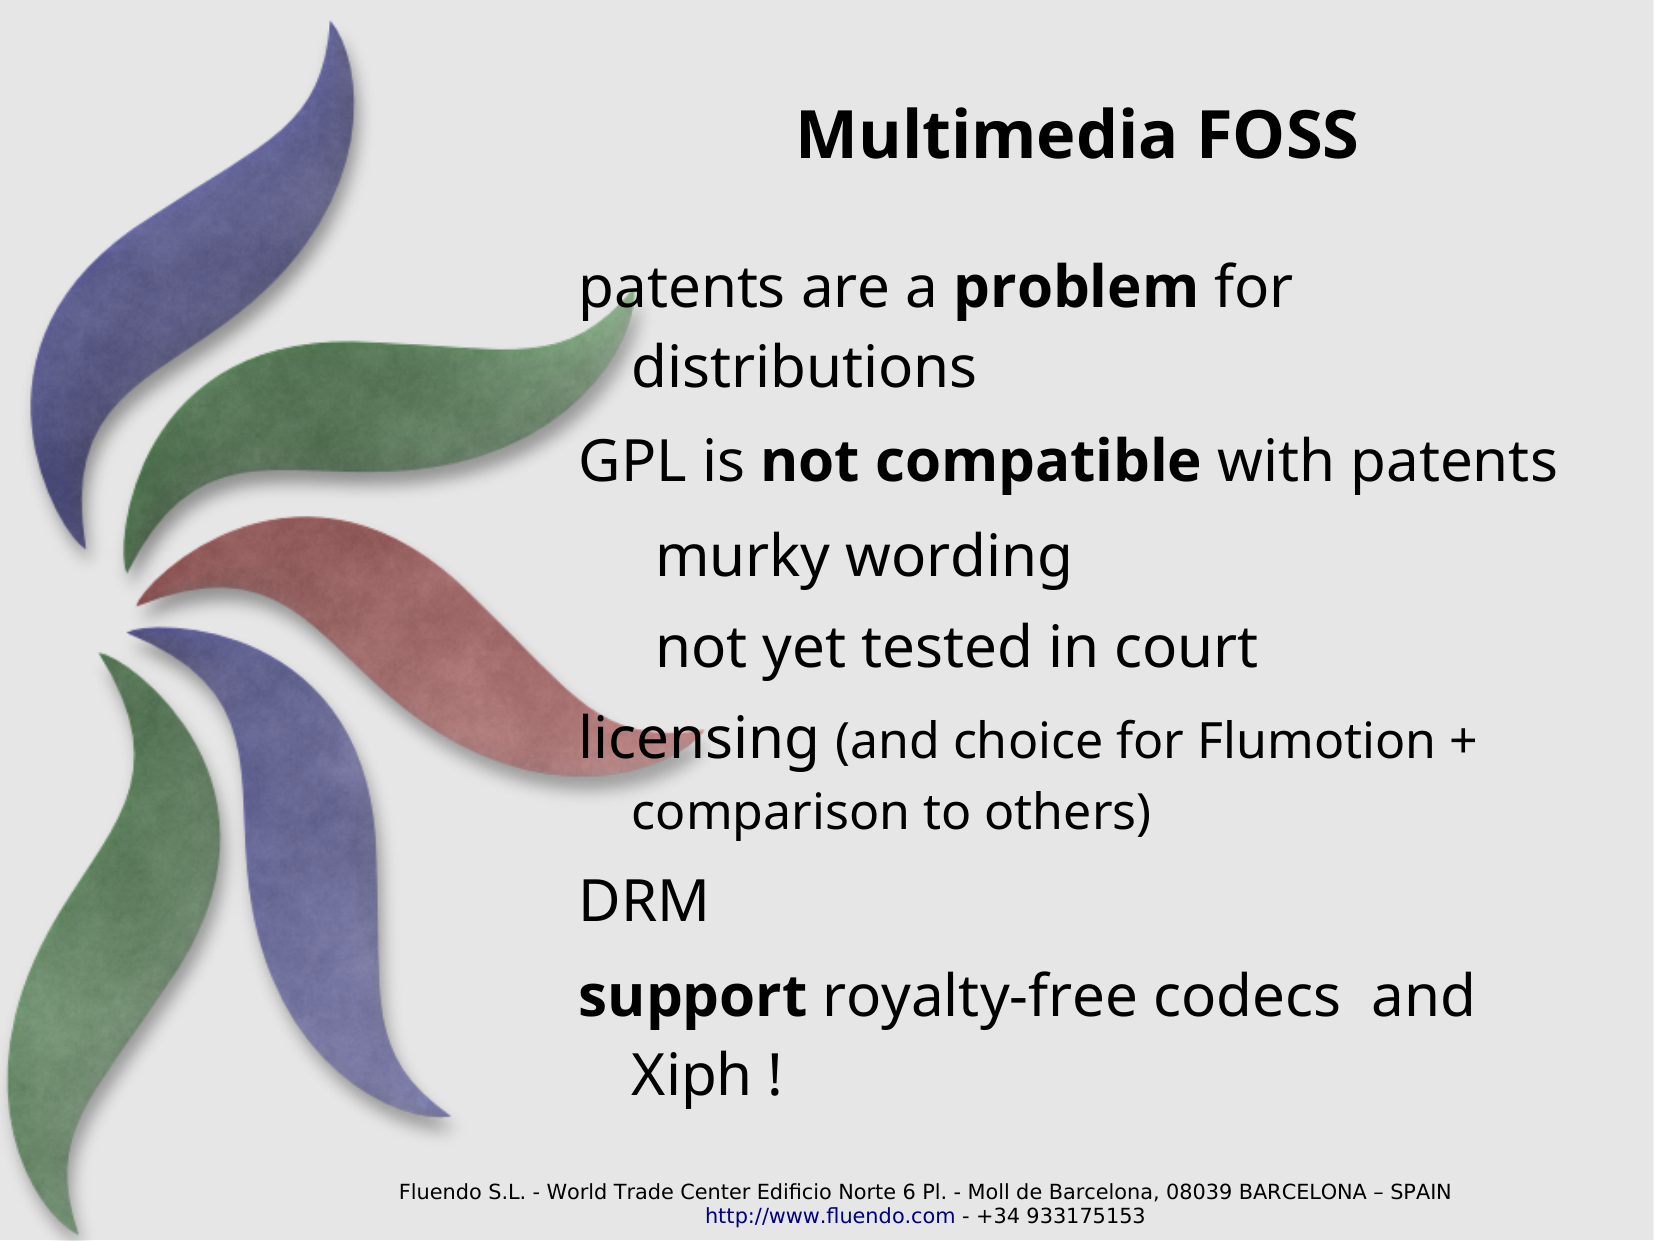

# Multimedia FOSS
patents are a problem for distributions
GPL is not compatible with patents
murky wording
not yet tested in court
licensing (and choice for Flumotion + comparison to others)
DRM
support royalty-free codecs and Xiph !